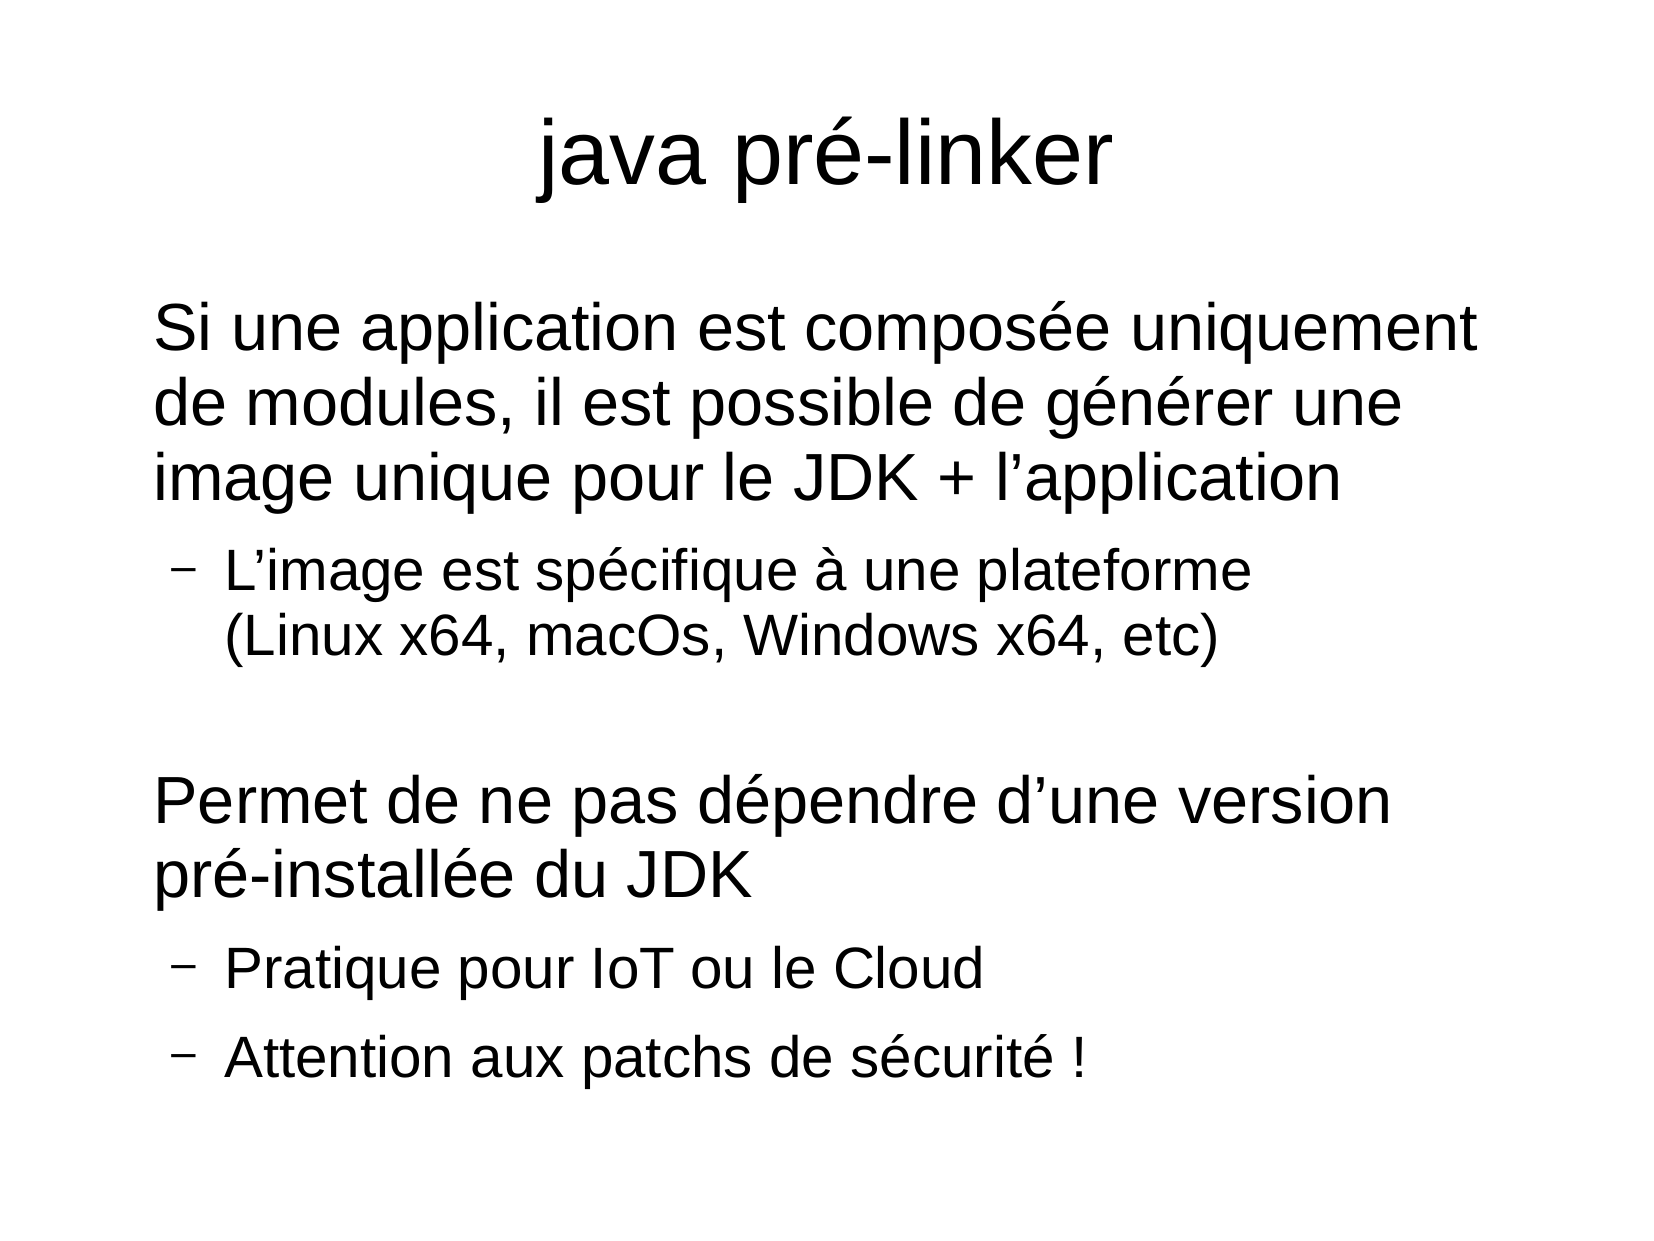

# java pré-linker
Si une application est composée uniquement de modules, il est possible de générer une image unique pour le JDK + l’application
L’image est spécifique à une plateforme
(Linux x64, macOs, Windows x64, etc)
Permet de ne pas dépendre d’une version
pré-installée du JDK
Pratique pour IoT ou le Cloud
Attention aux patchs de sécurité !